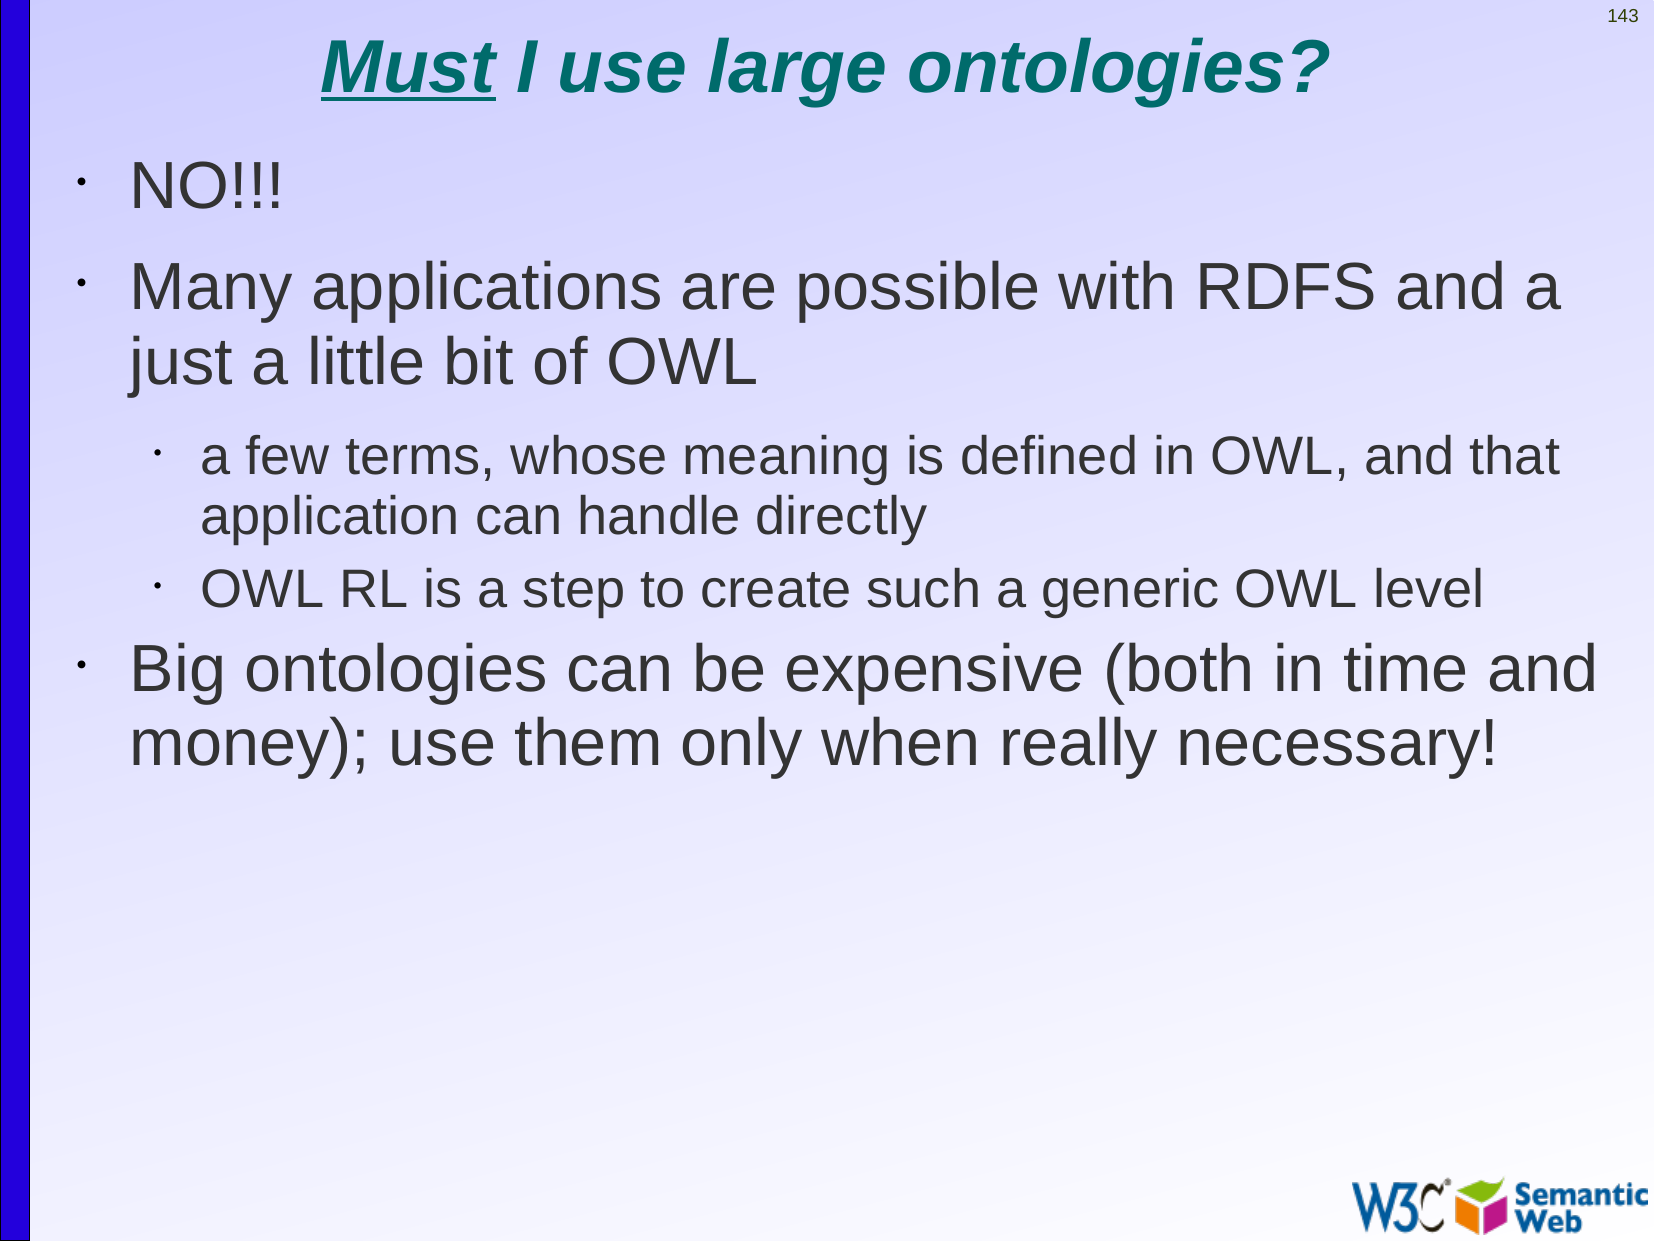

# Must I use large ontologies?
NO!!!
Many applications are possible with RDFS and a just a little bit of OWL
a few terms, whose meaning is defined in OWL, and that application can handle directly
OWL RL is a step to create such a generic OWL level
Big ontologies can be expensive (both in time and money); use them only when really necessary!